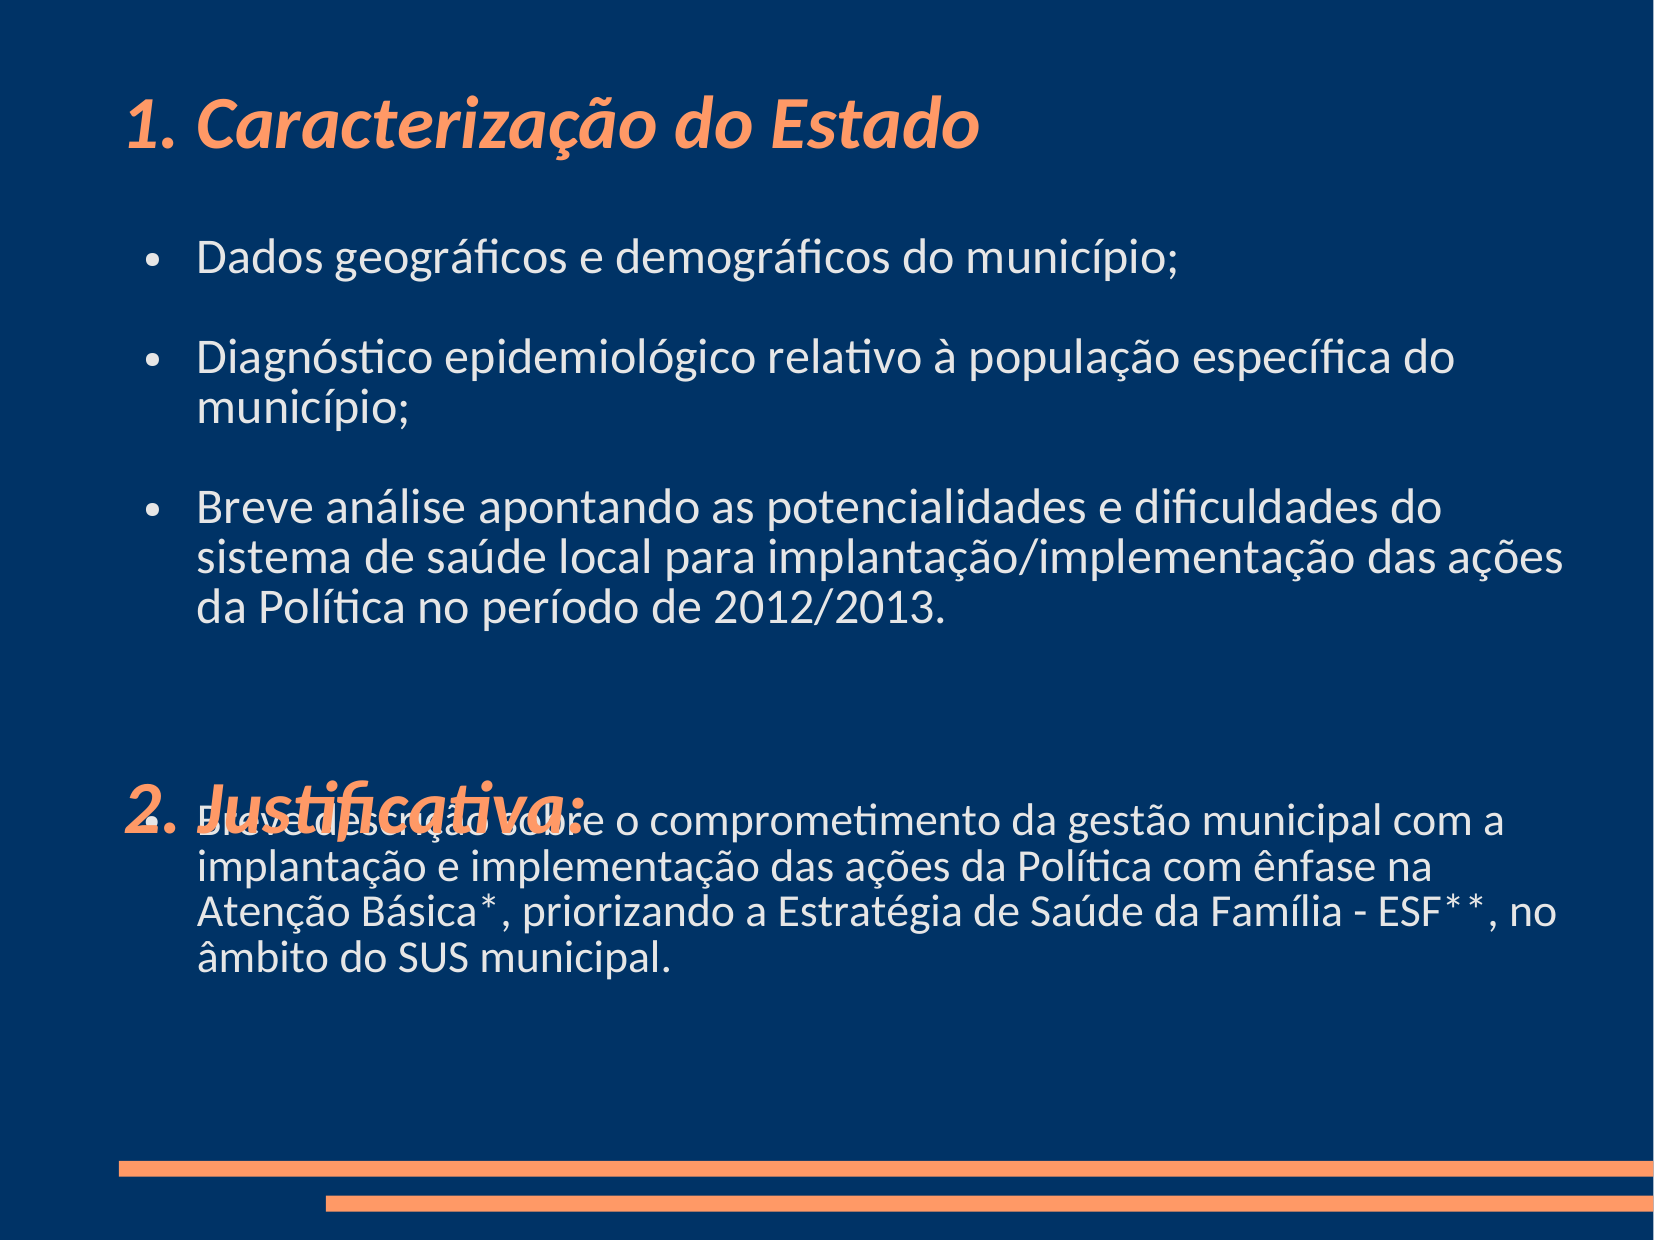

# 1. Caracterização do Estado
Dados geográficos e demográficos do município;
Diagnóstico epidemiológico relativo à população específica do município;
Breve análise apontando as potencialidades e dificuldades do sistema de saúde local para implantação/implementação das ações da Política no período de 2012/2013.
Breve descrição sobre o comprometimento da gestão municipal com a implantação e implementação das ações da Política com ênfase na Atenção Básica*, priorizando a Estratégia de Saúde da Família - ESF**, no âmbito do SUS municipal.
2. Justificativa: